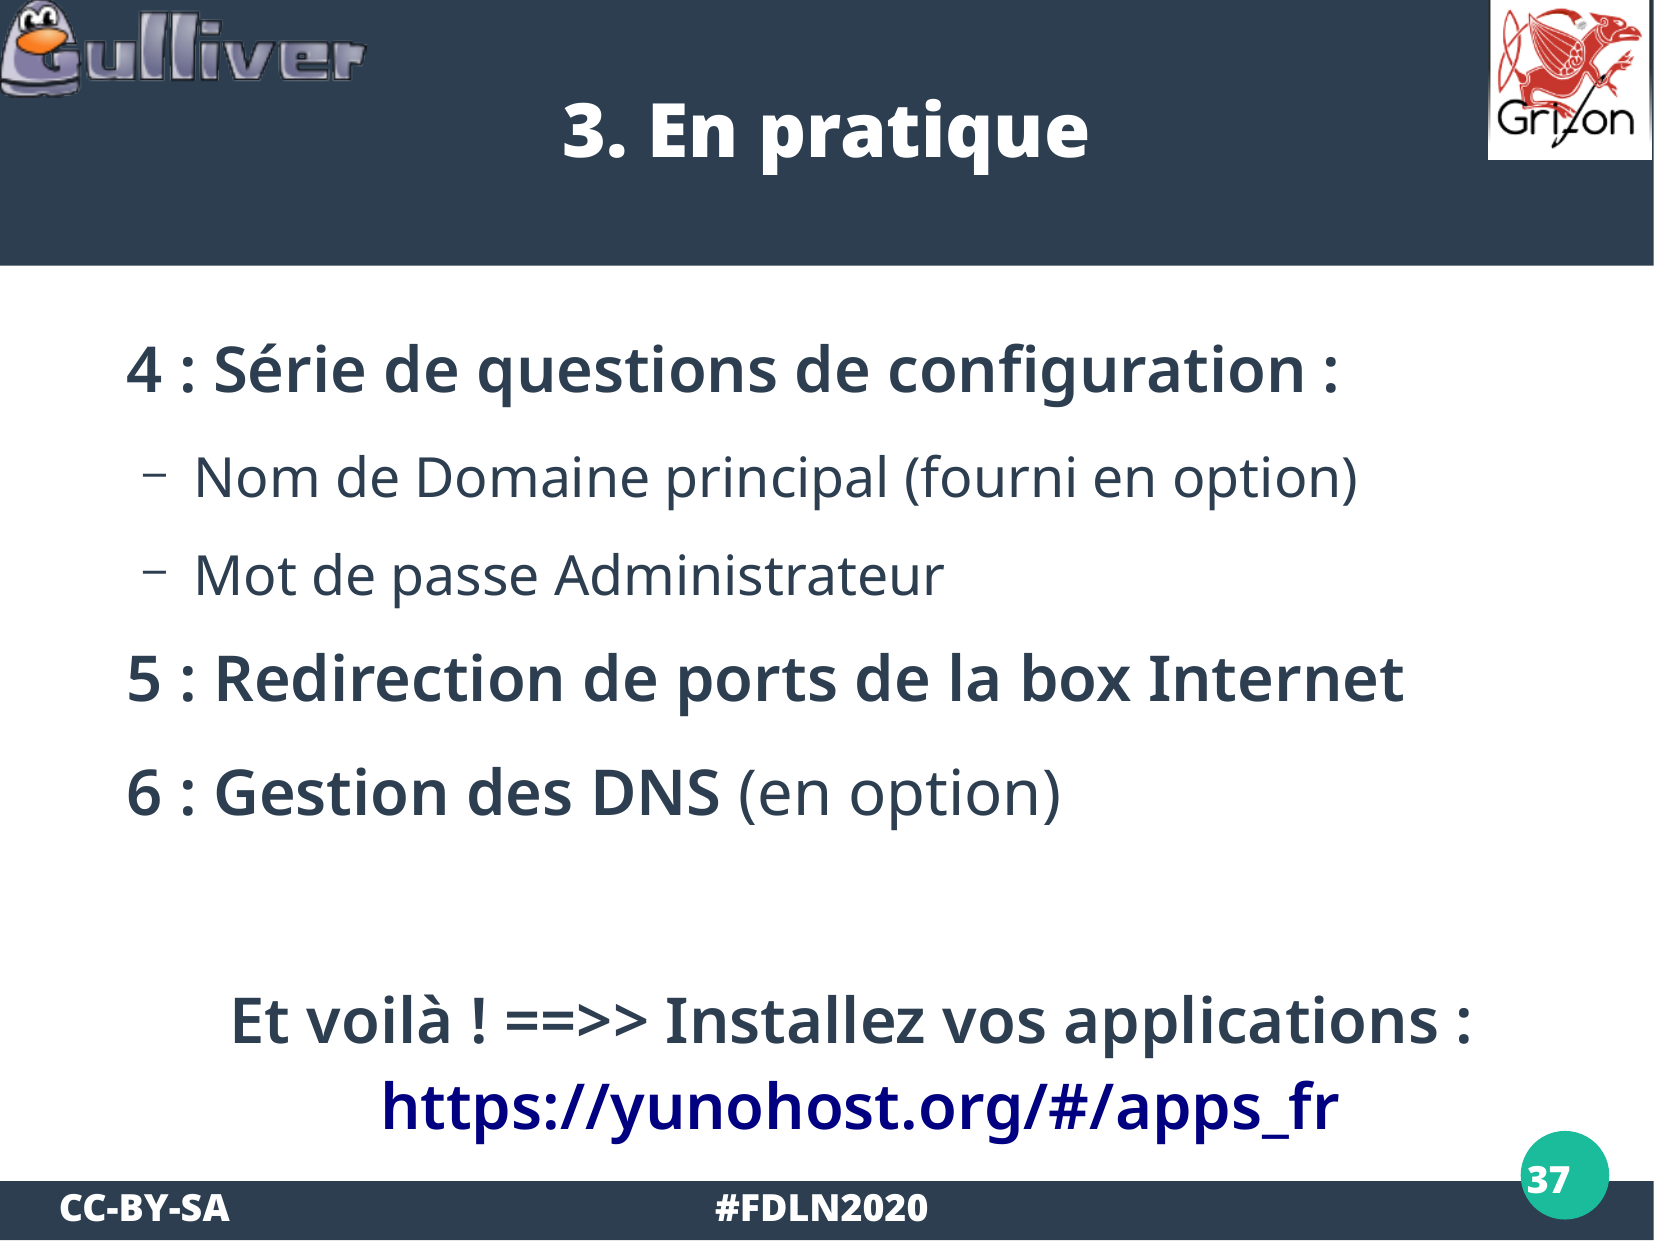

# 3. En pratique
4 : Série de questions de configuration :
Nom de Domaine principal (fourni en option)
Mot de passe Administrateur
5 : Redirection de ports de la box Internet
6 : Gestion des DNS (en option)
Et voilà ! ==>> Installez vos applications : https://yunohost.org/#/apps_fr
37